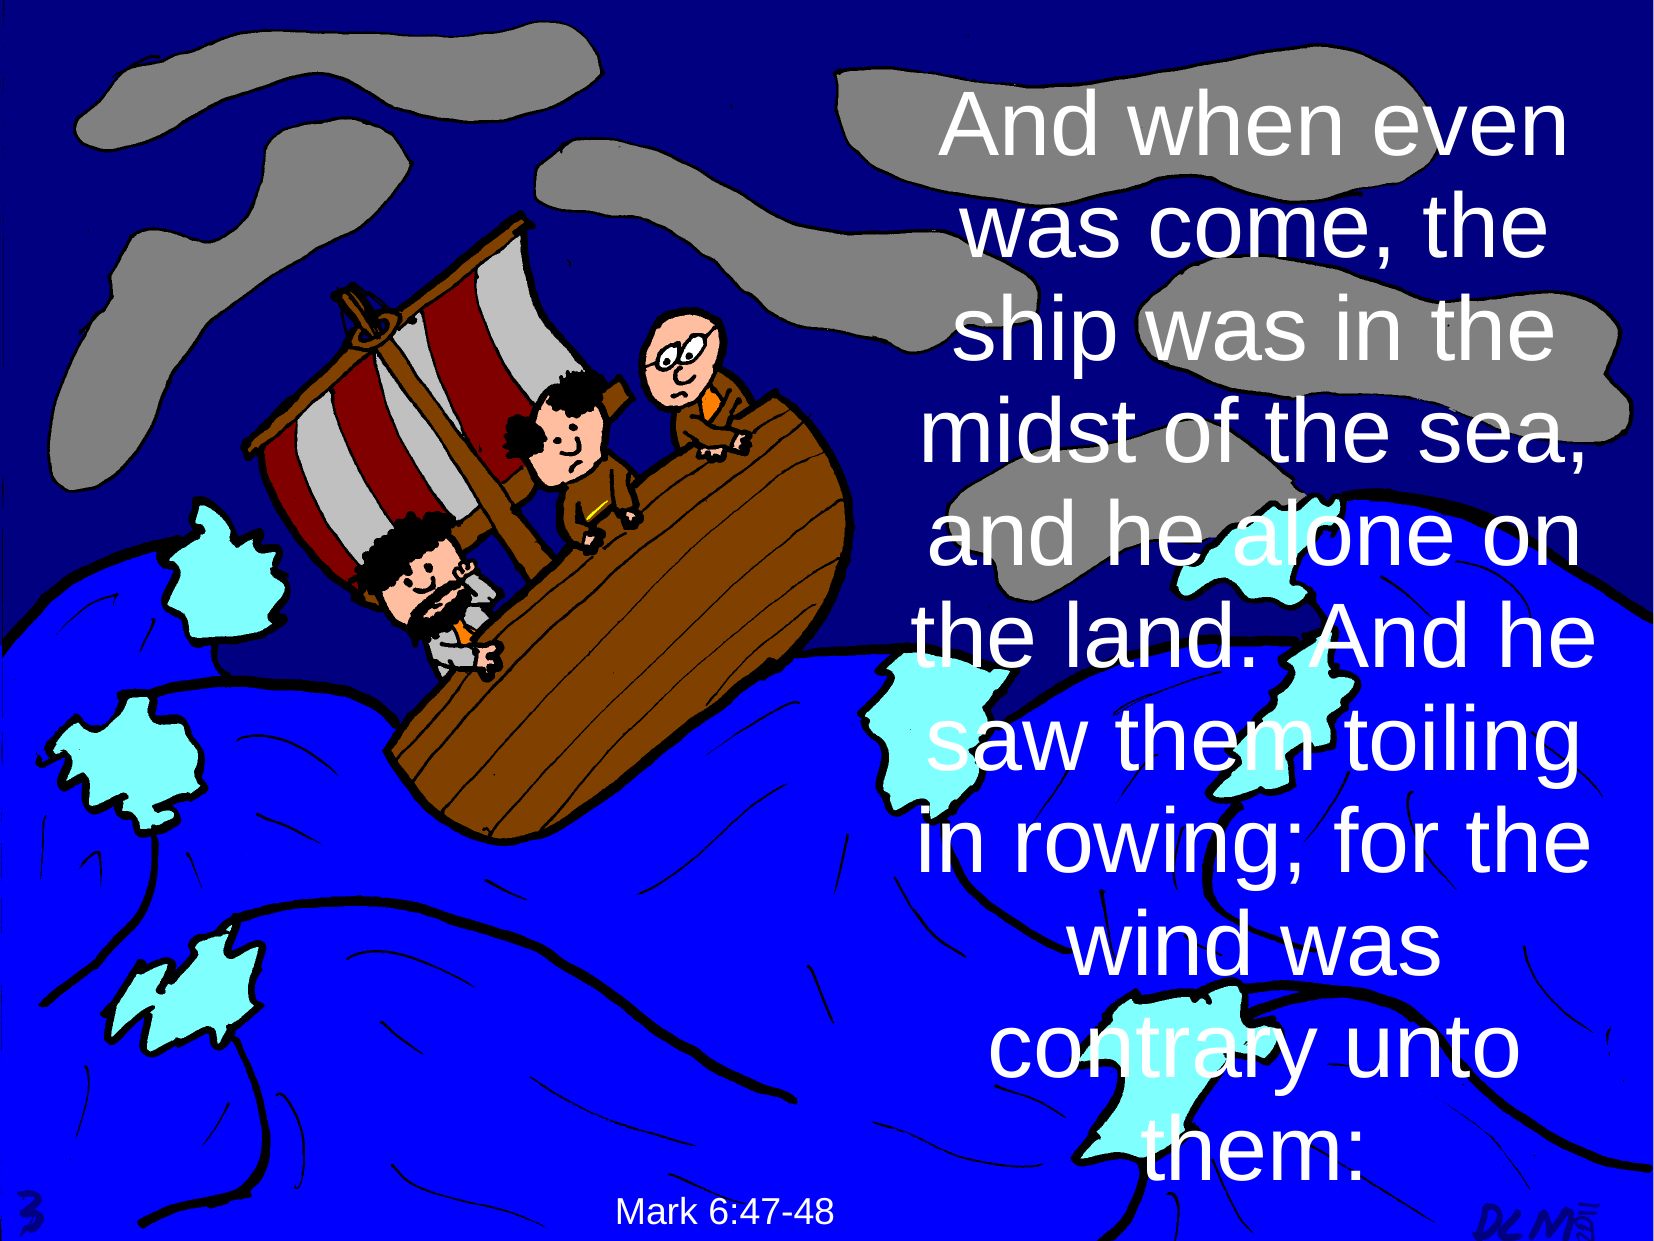

# And when even was come, the ship was in the midst of the sea, and he alone on the land. And he saw them toiling in rowing; for the wind was contrary unto them:
Mark 6:47-48